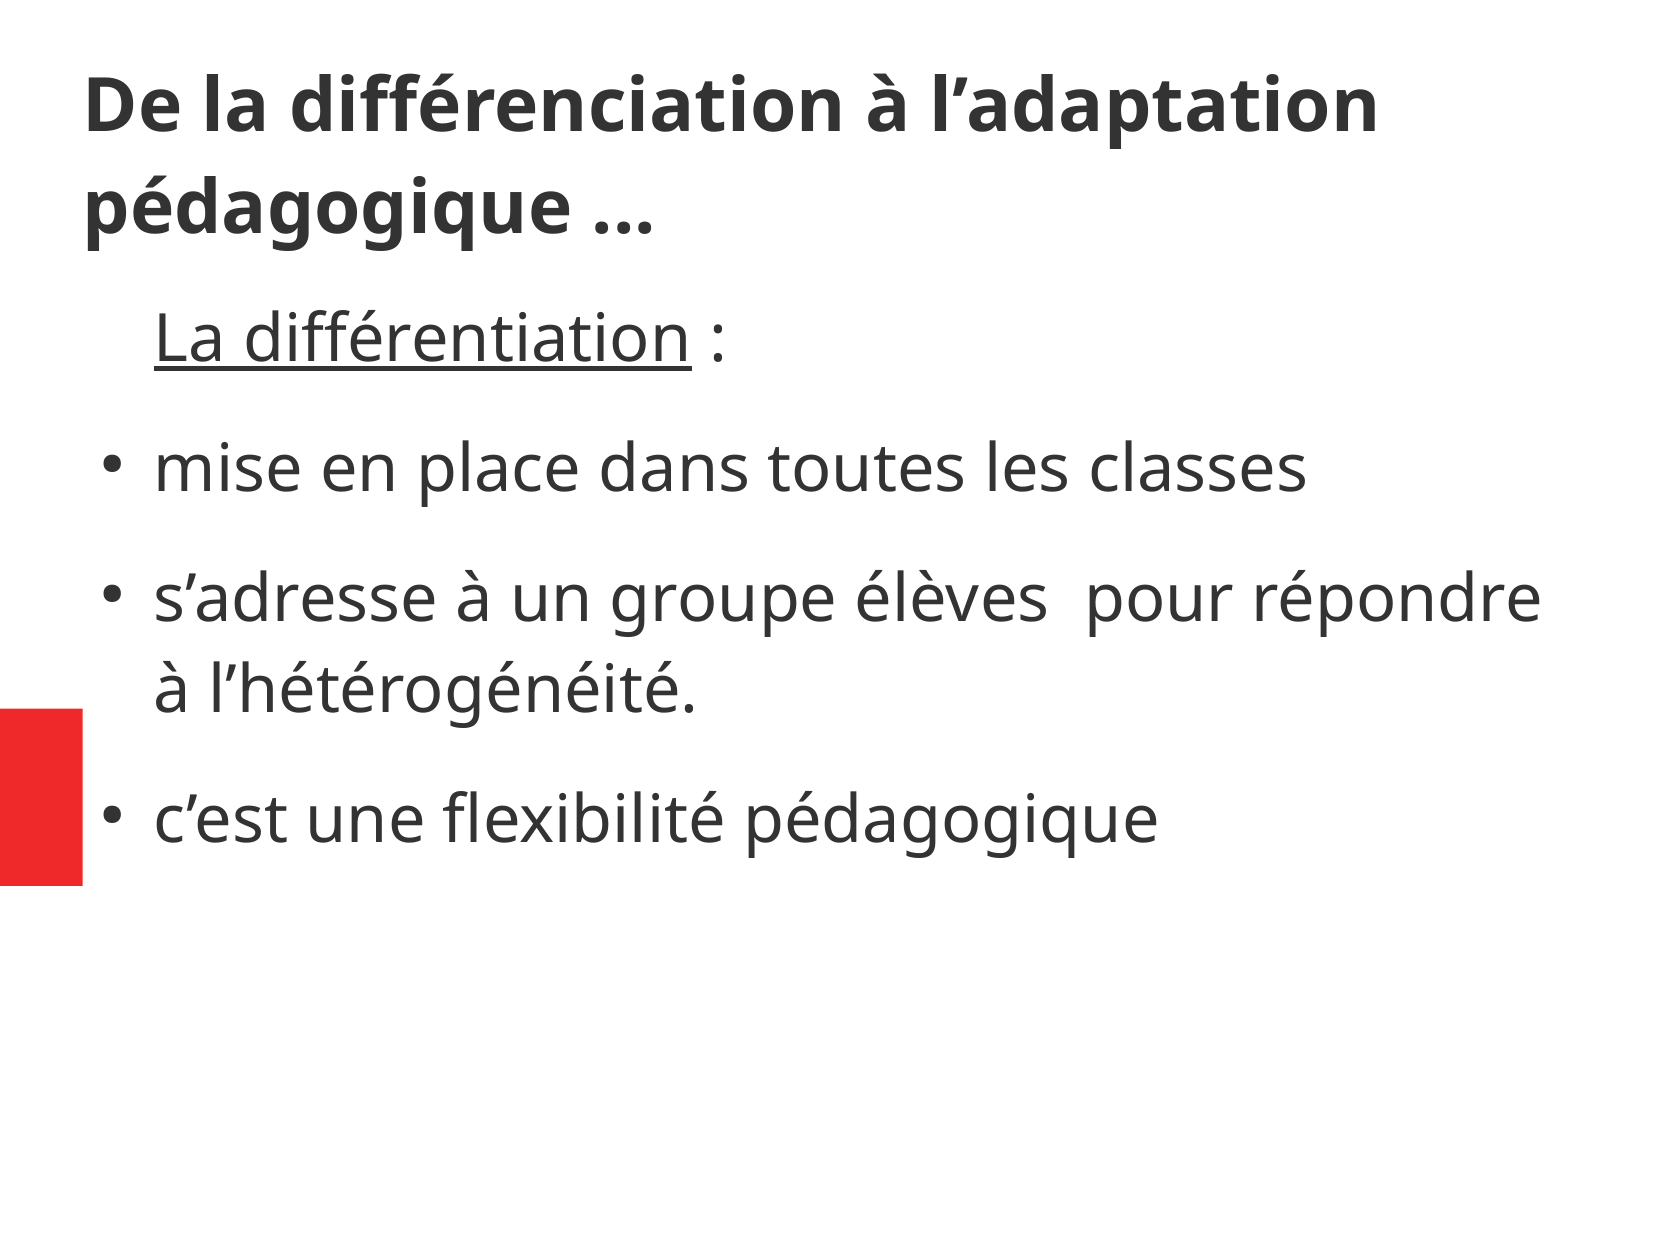

# De la différenciation à l’adaptation pédagogique ...
La différentiation :
mise en place dans toutes les classes
s’adresse à un groupe élèves pour répondre à l’hétérogénéité.
c’est une flexibilité pédagogique